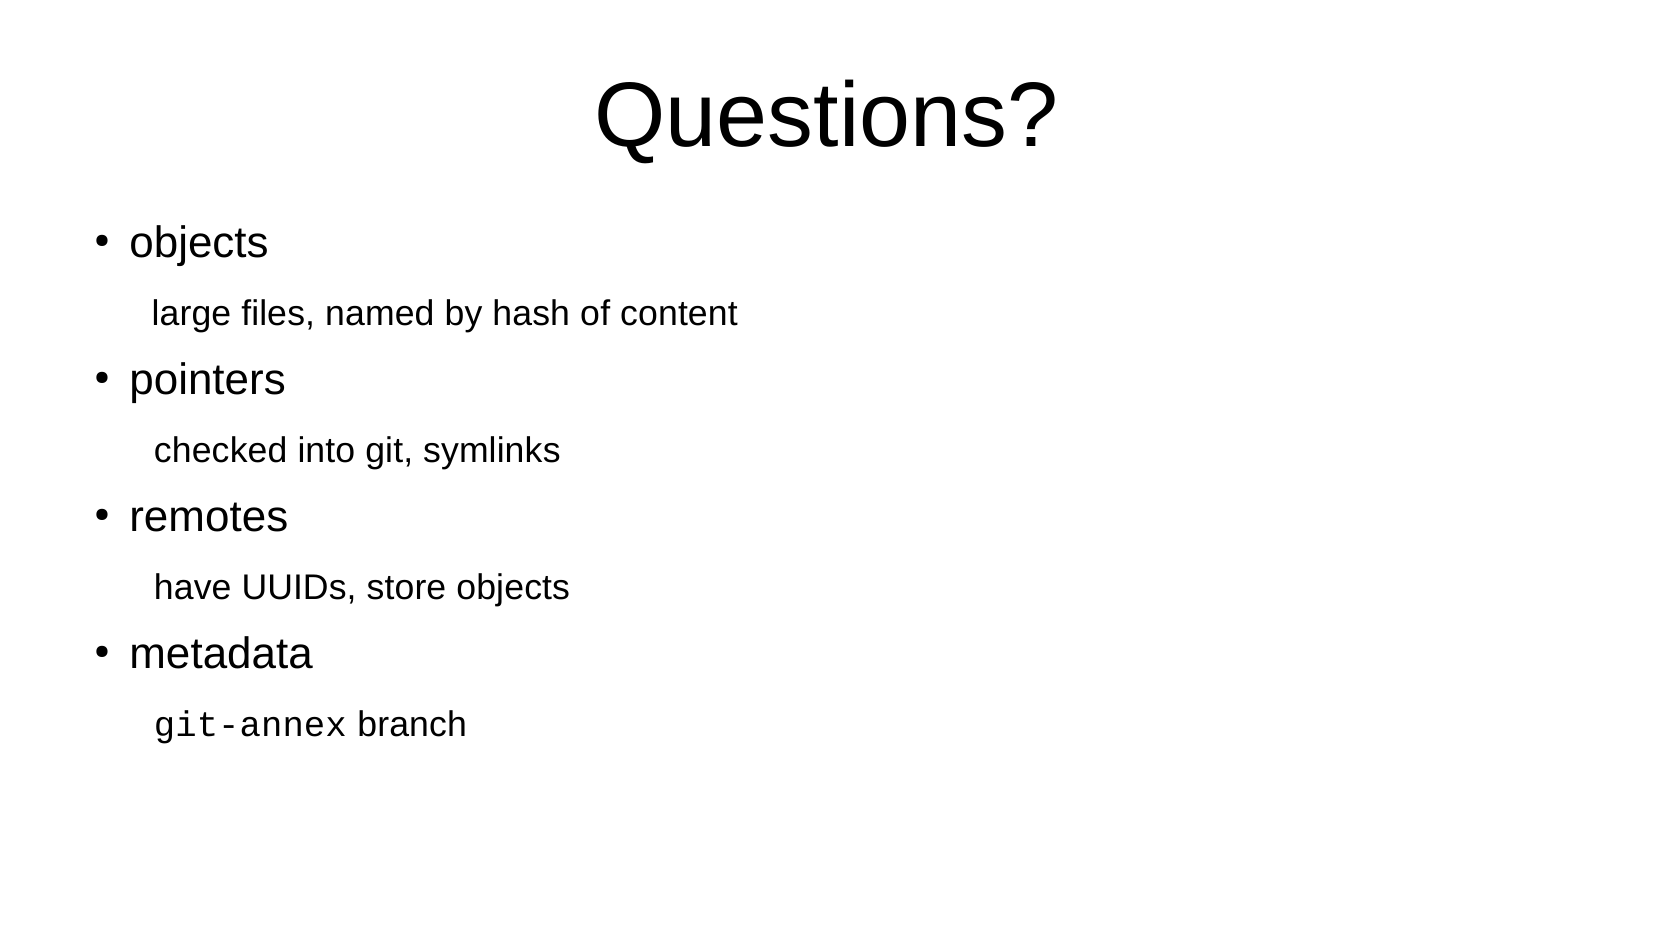

# Questions?
objects
 large files, named by hash of content
pointers
 checked into git, symlinks
remotes
 have UUIDs, store objects
metadata
 git-annex branch